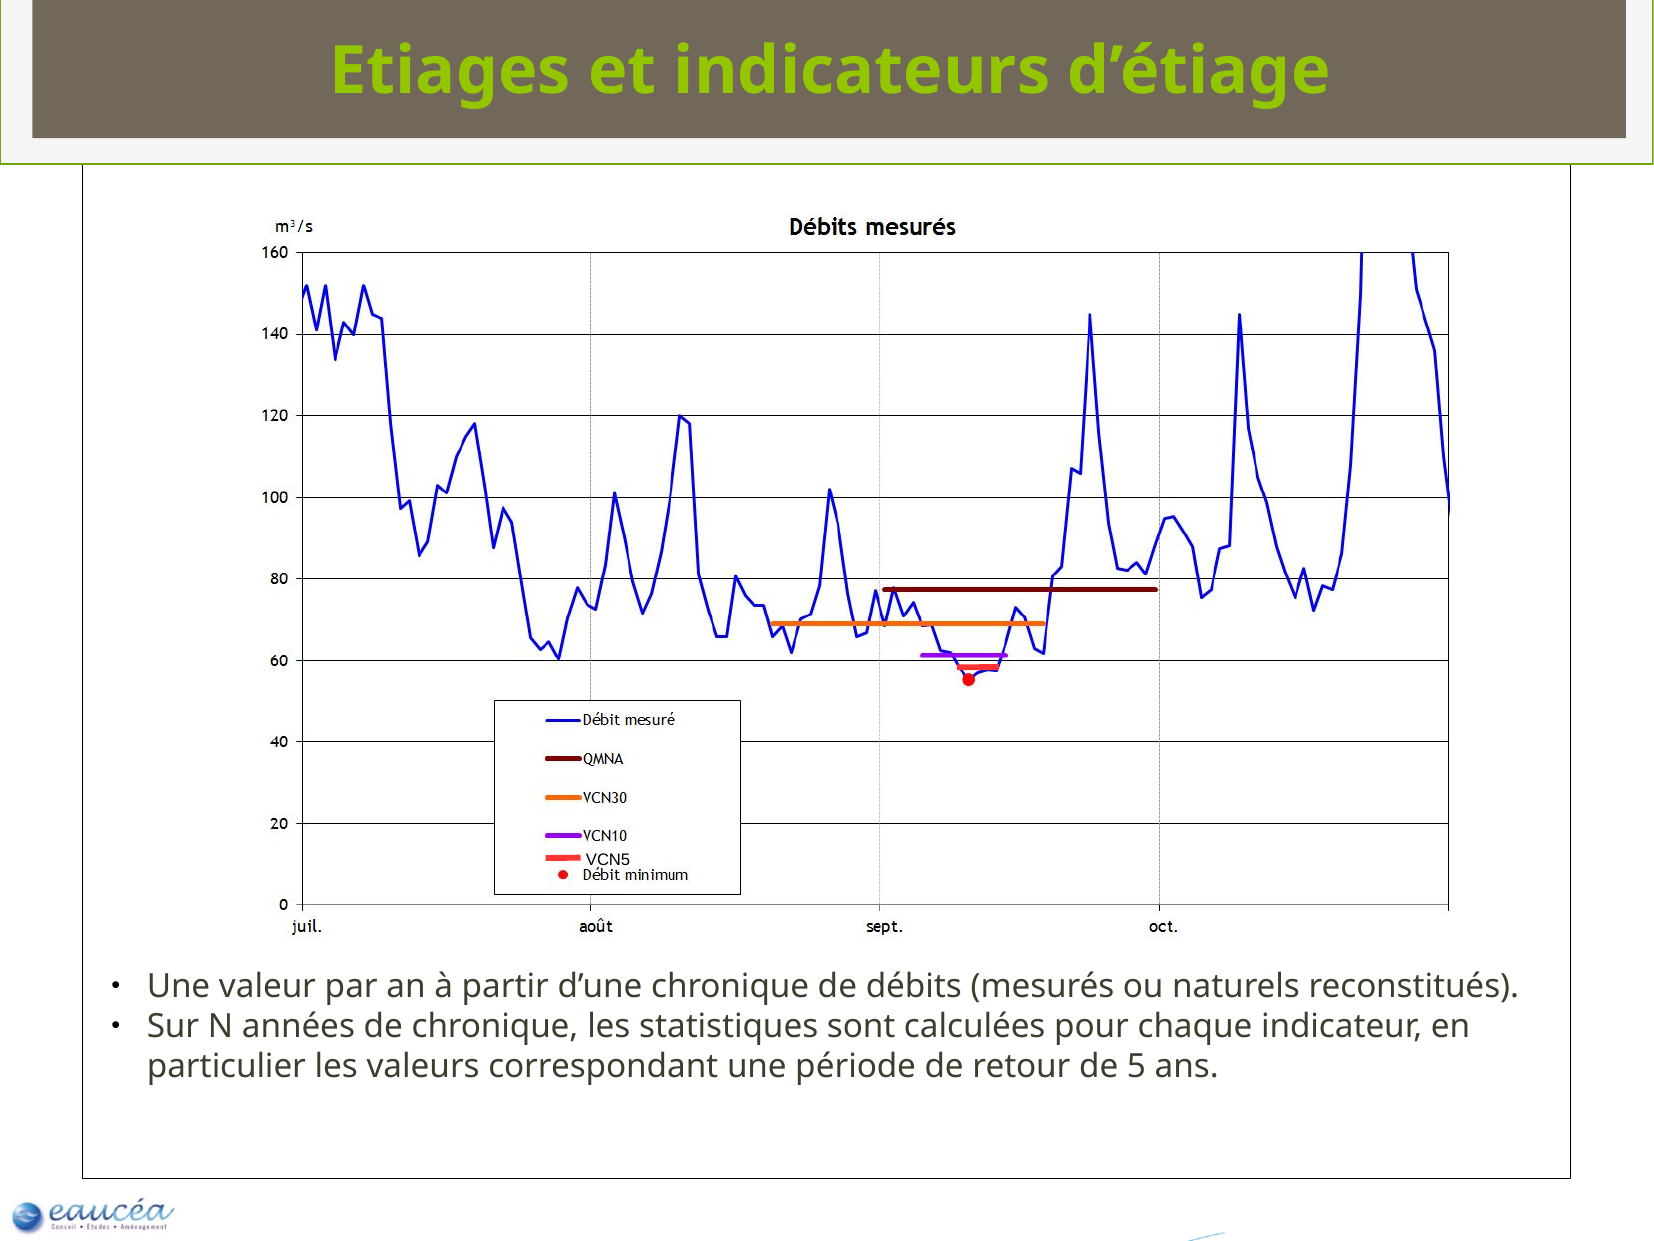

Etiages et indicateurs d’étiage
VCN5
Une valeur par an à partir d’une chronique de débits (mesurés ou naturels reconstitués).
Sur N années de chronique, les statistiques sont calculées pour chaque indicateur, en particulier les valeurs correspondant une période de retour de 5 ans.